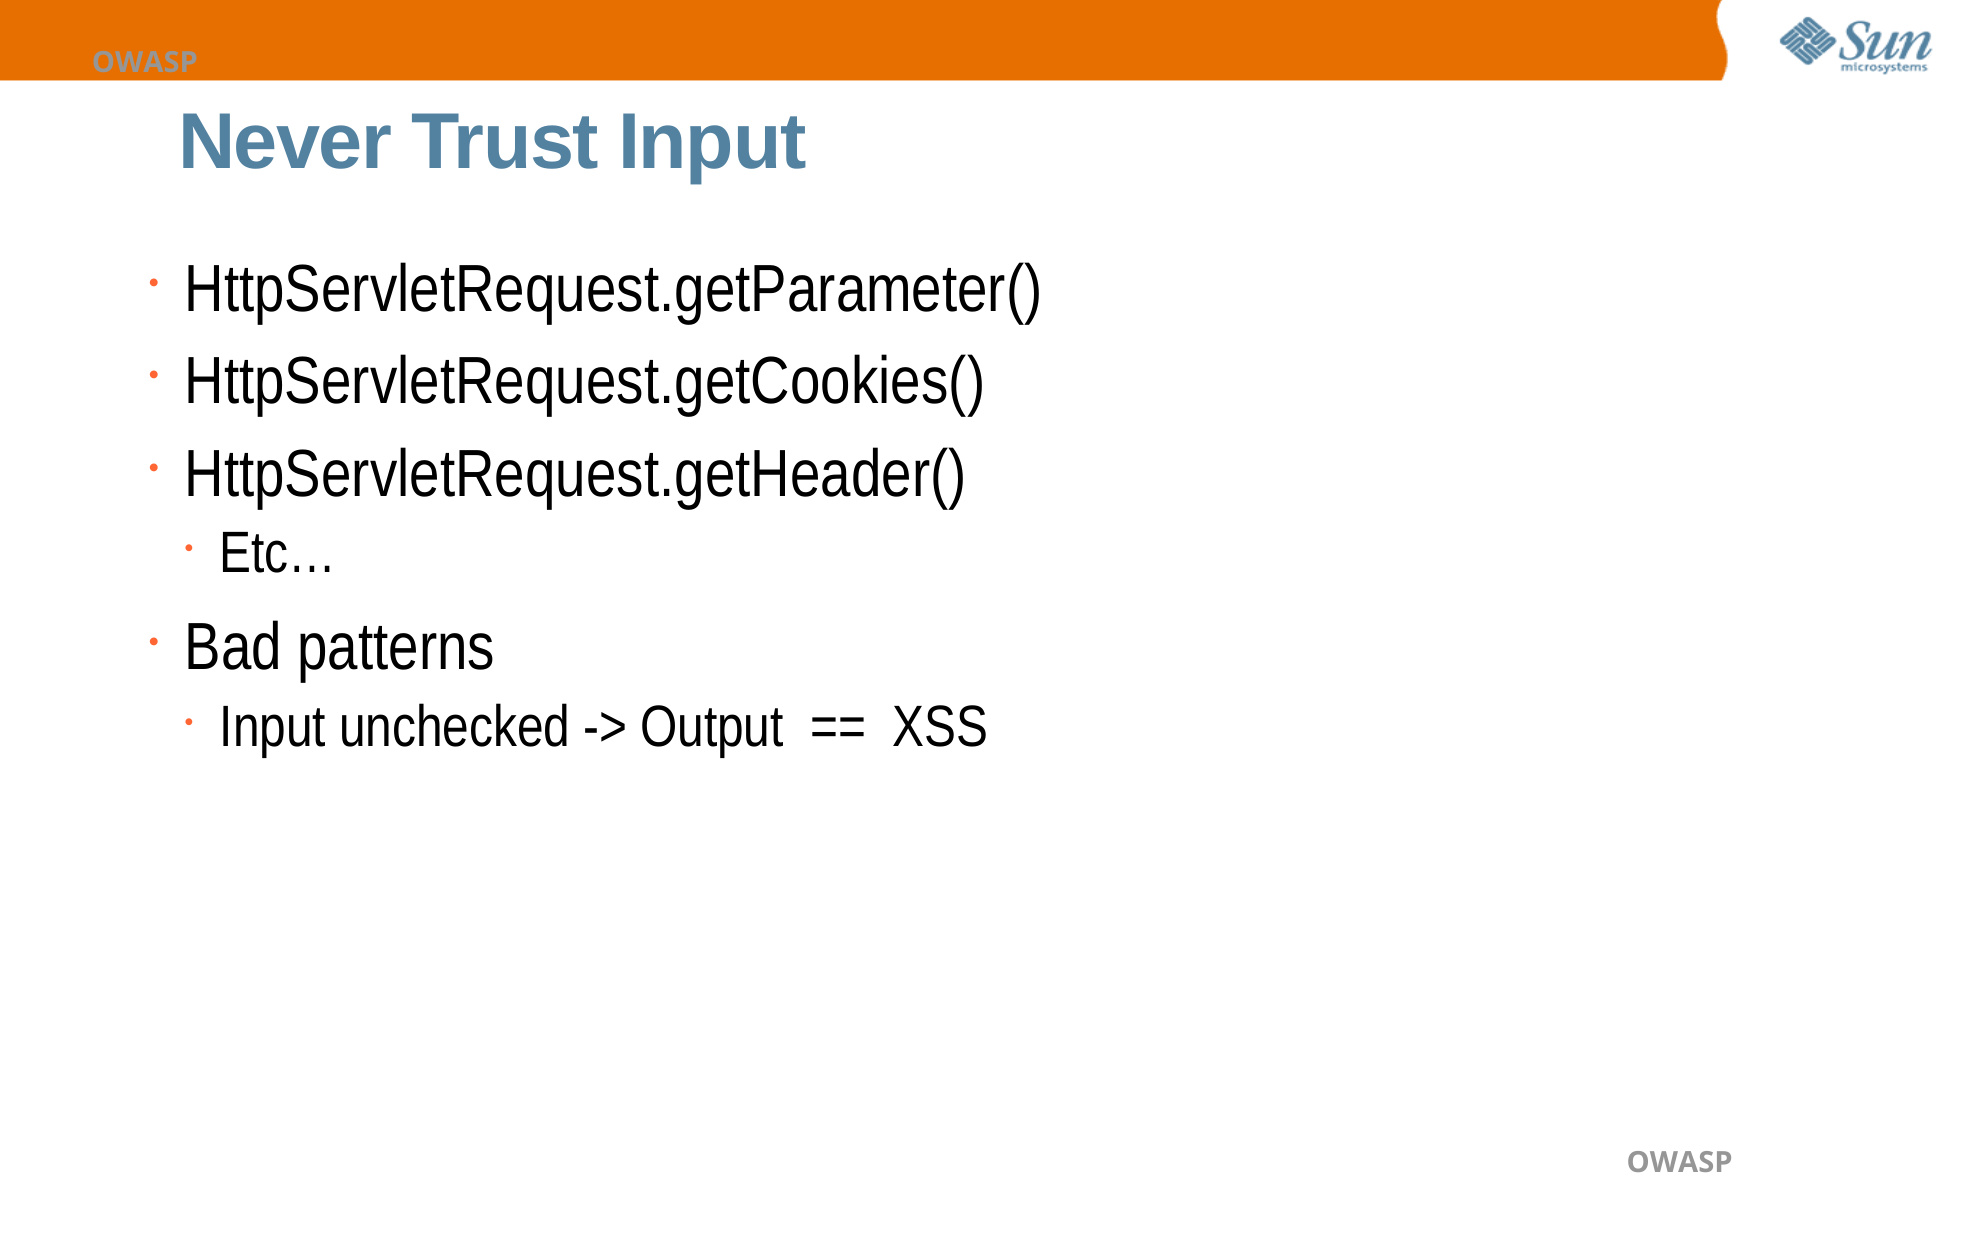

# Never Trust Input
HttpServletRequest.getParameter()
HttpServletRequest.getCookies()
HttpServletRequest.getHeader()
Etc…
Bad patterns
Input unchecked -> Output == XSS